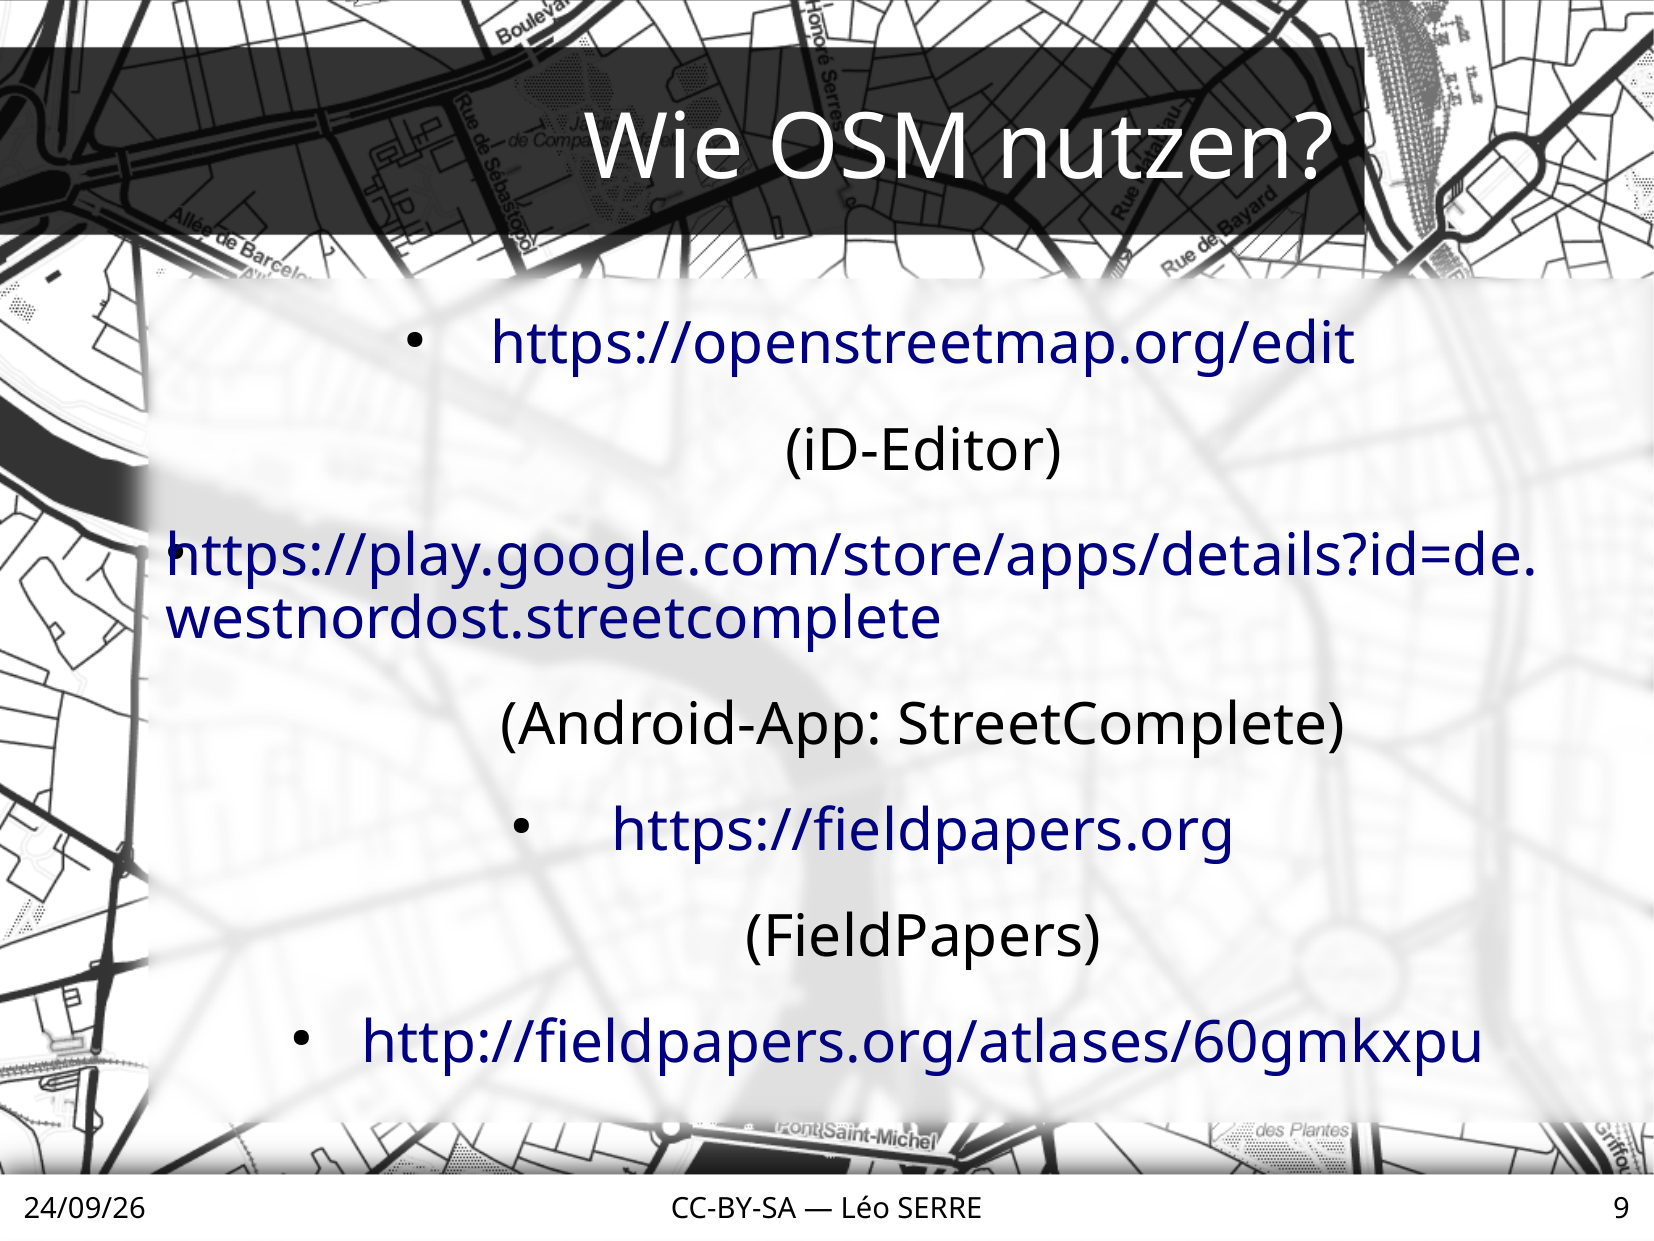

# Wie OSM nutzen?
https://openstreetmap.org/edit
(iD-Editor)
https://play.google.com/store/apps/details?id=de.westnordost.streetcomplete
(Android-App: StreetComplete)
https://fieldpapers.org
(FieldPapers)
http://fieldpapers.org/atlases/60gmkxpu
CC-BY-SA — Léo SERRE
9